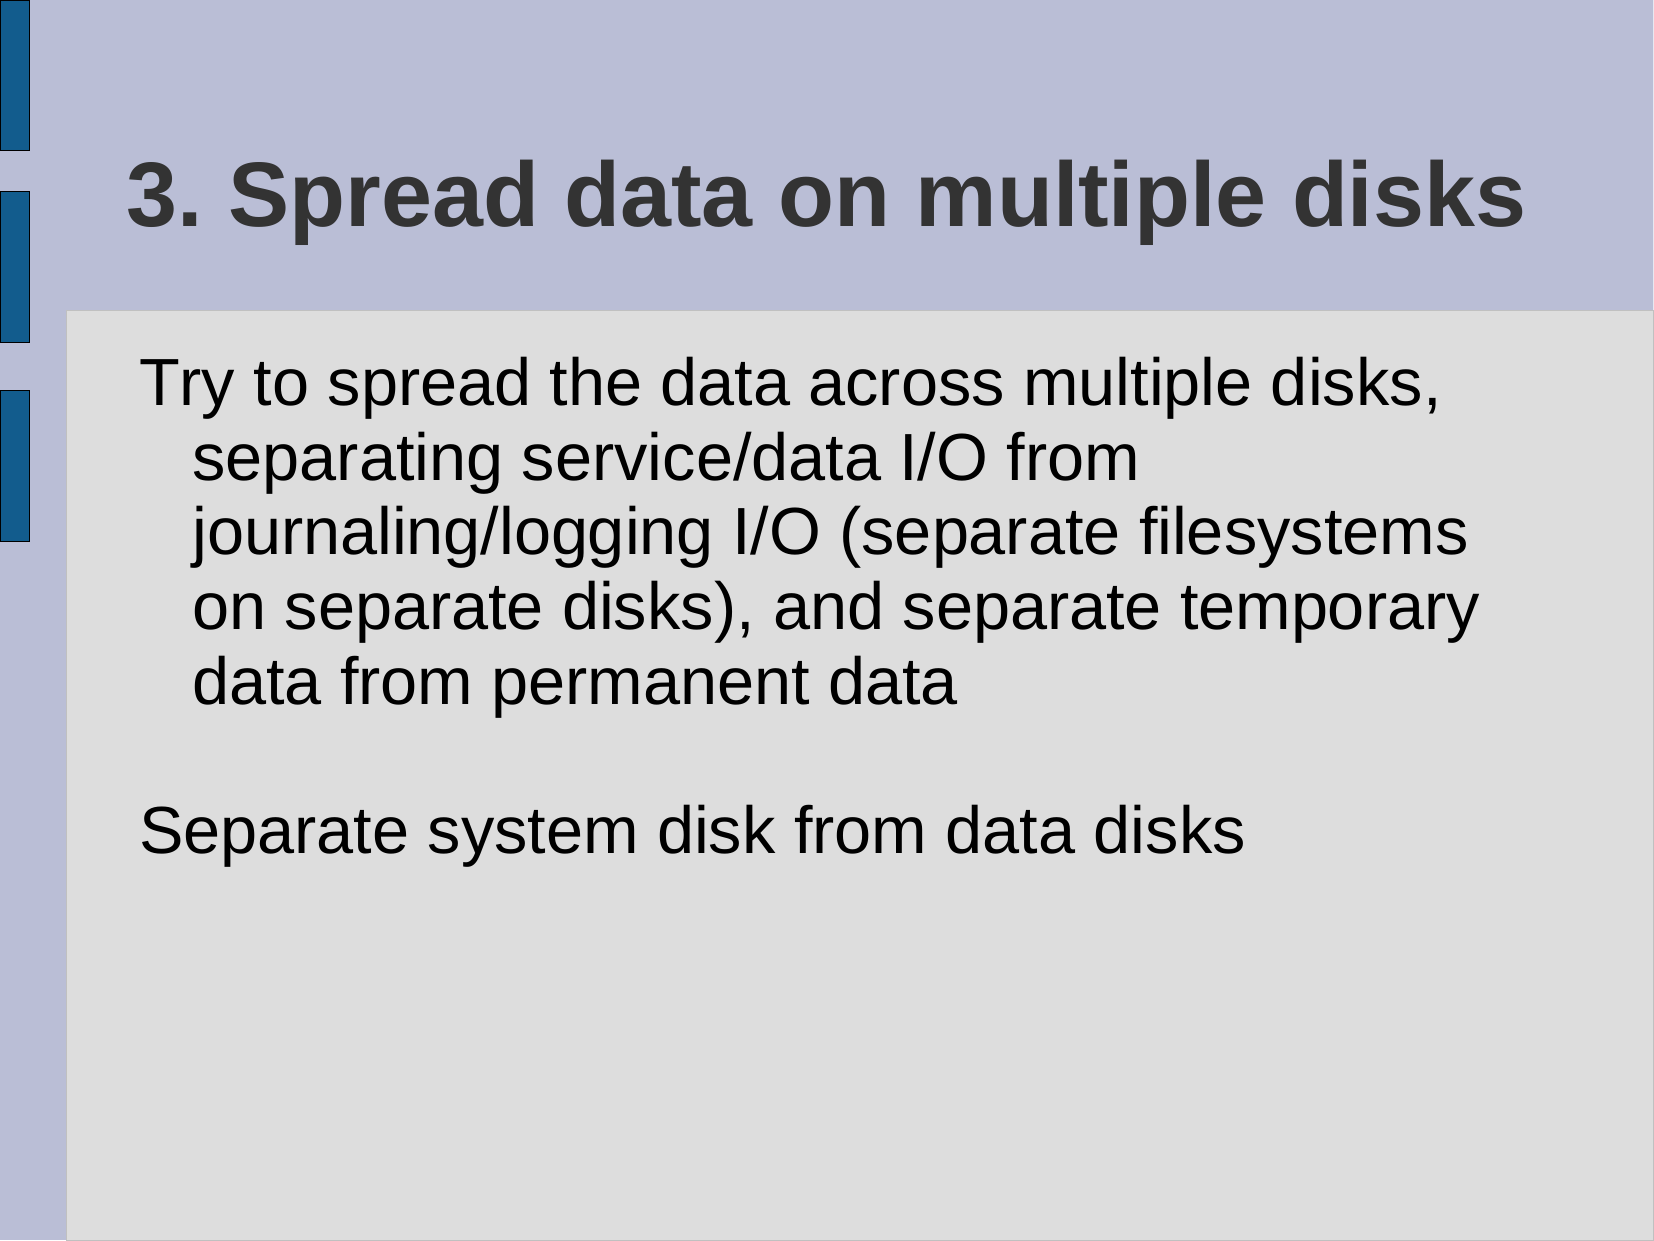

# 3. Spread data on multiple disks
Try to spread the data across multiple disks, separating service/data I/O from journaling/logging I/O (separate filesystems on separate disks), and separate temporary data from permanent data
Separate system disk from data disks